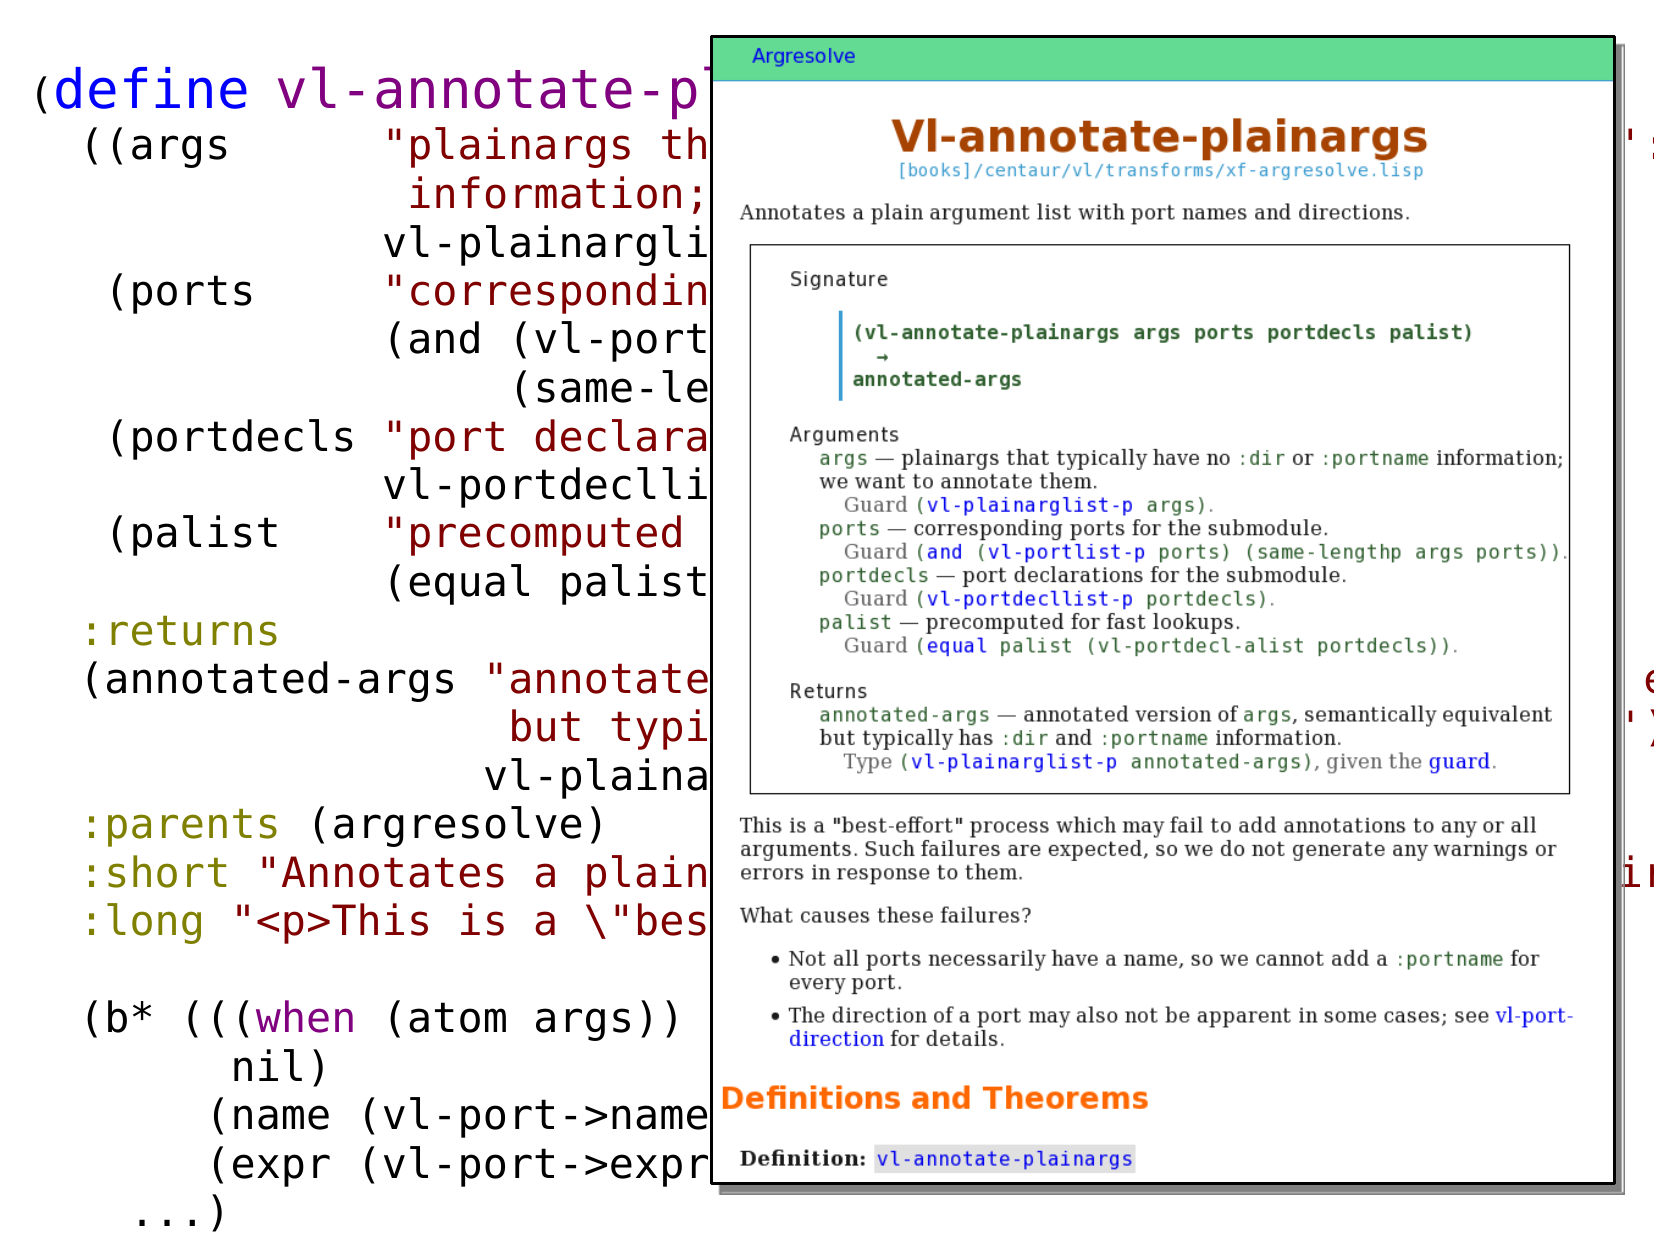

(define vl-annotate-plainargs
 ((args "plainargs that typically have no @(':dir') or @(':portname')
 information; we want to annotate them."
 vl-plainarglist-p)
 (ports "corresponding ports for the submodule"
 (and (vl-portlist-p ports)
 (same-lengthp args ports)))
 (portdecls "port declarations for the submodule"
 vl-portdecllist-p)
 (palist "precomputed for fast lookups"
 (equal palist (vl-portdecl-alist portdecls))))
 :returns
 (annotated-args "annotated version of @('args'), semantically equivalent
 but typically has @(':dir') and @(':portname') information."
 vl-plainarglist-p :hyp :fguard)
 :parents (argresolve)
 :short "Annotates a plain argument list with port names and directions."
 :long "<p>This is a \"best-effort\" process ...”
 (b* (((when (atom args))
 nil)
 (name (vl-port->name (car ports)))
 (expr (vl-port->expr (car ports)))
 ...)